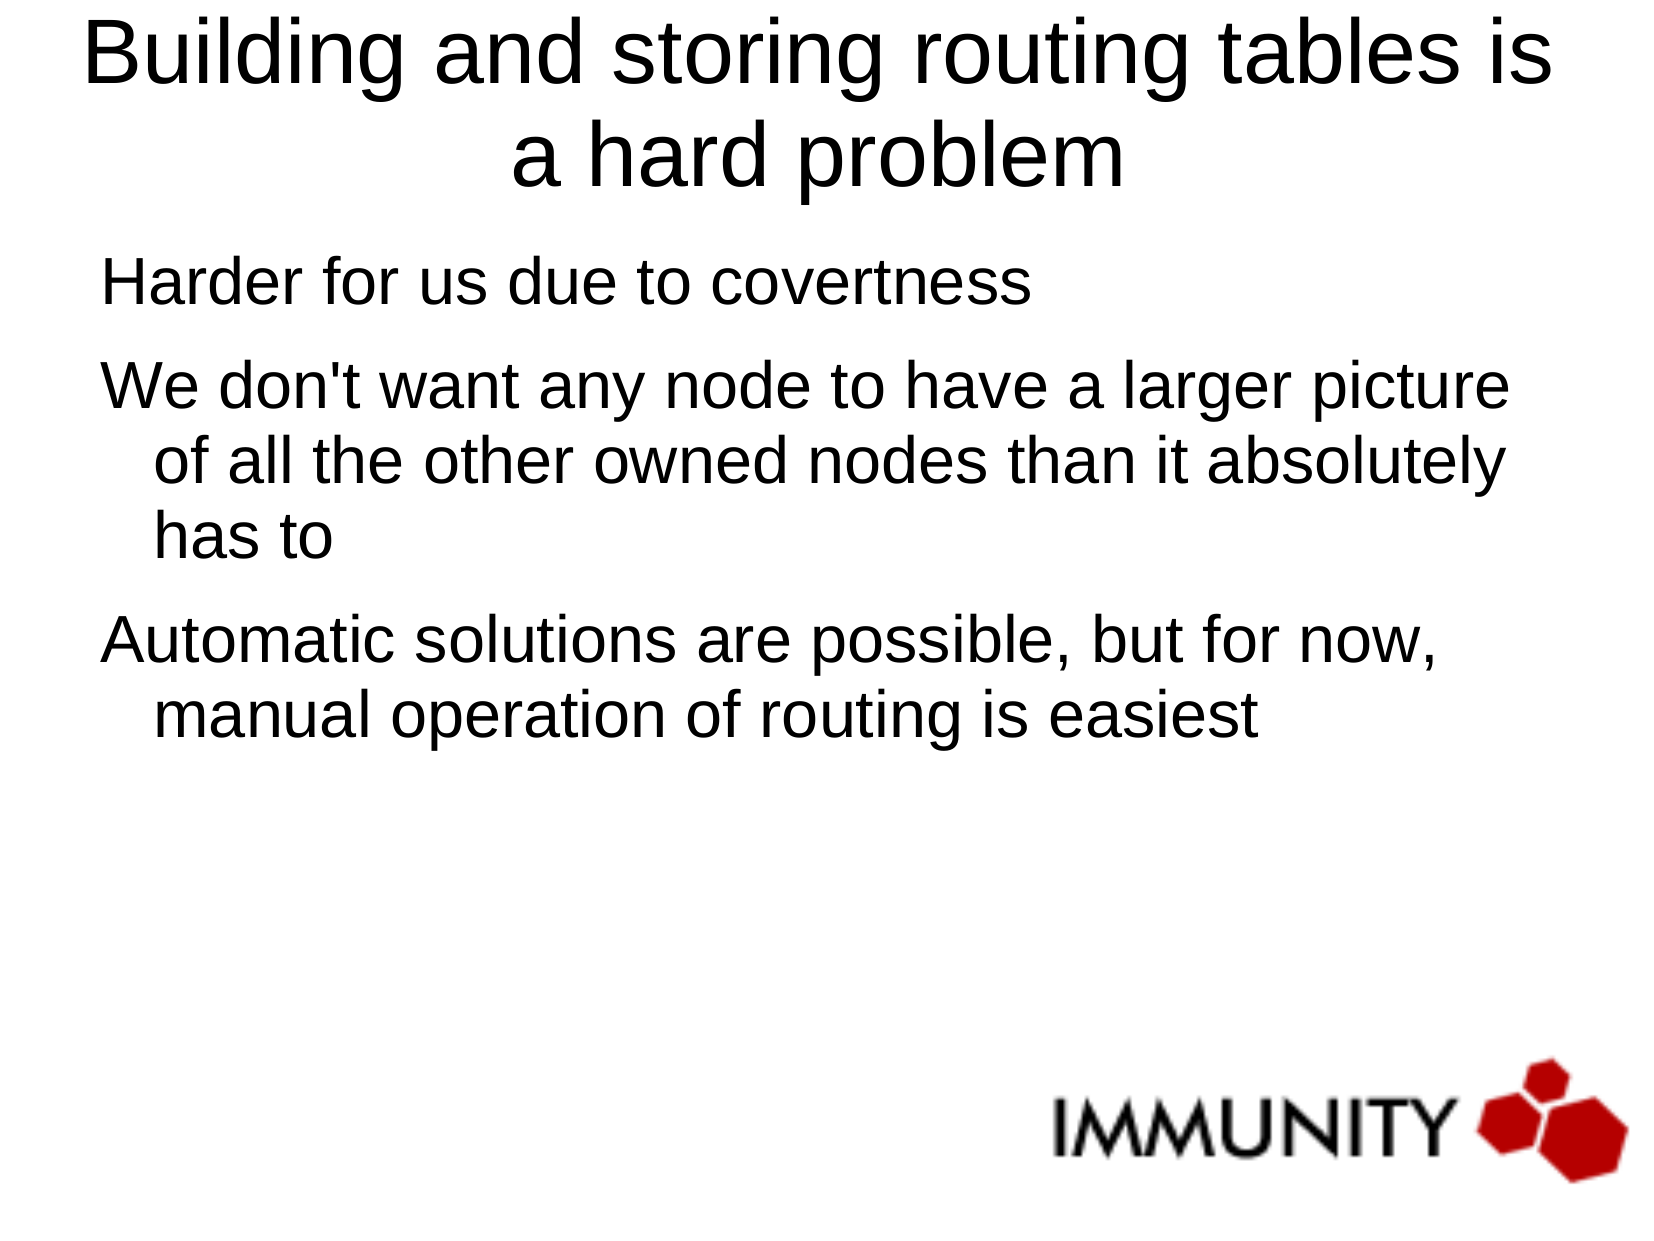

# Building and storing routing tables is a hard problem
Harder for us due to covertness
We don't want any node to have a larger picture of all the other owned nodes than it absolutely has to
Automatic solutions are possible, but for now, manual operation of routing is easiest